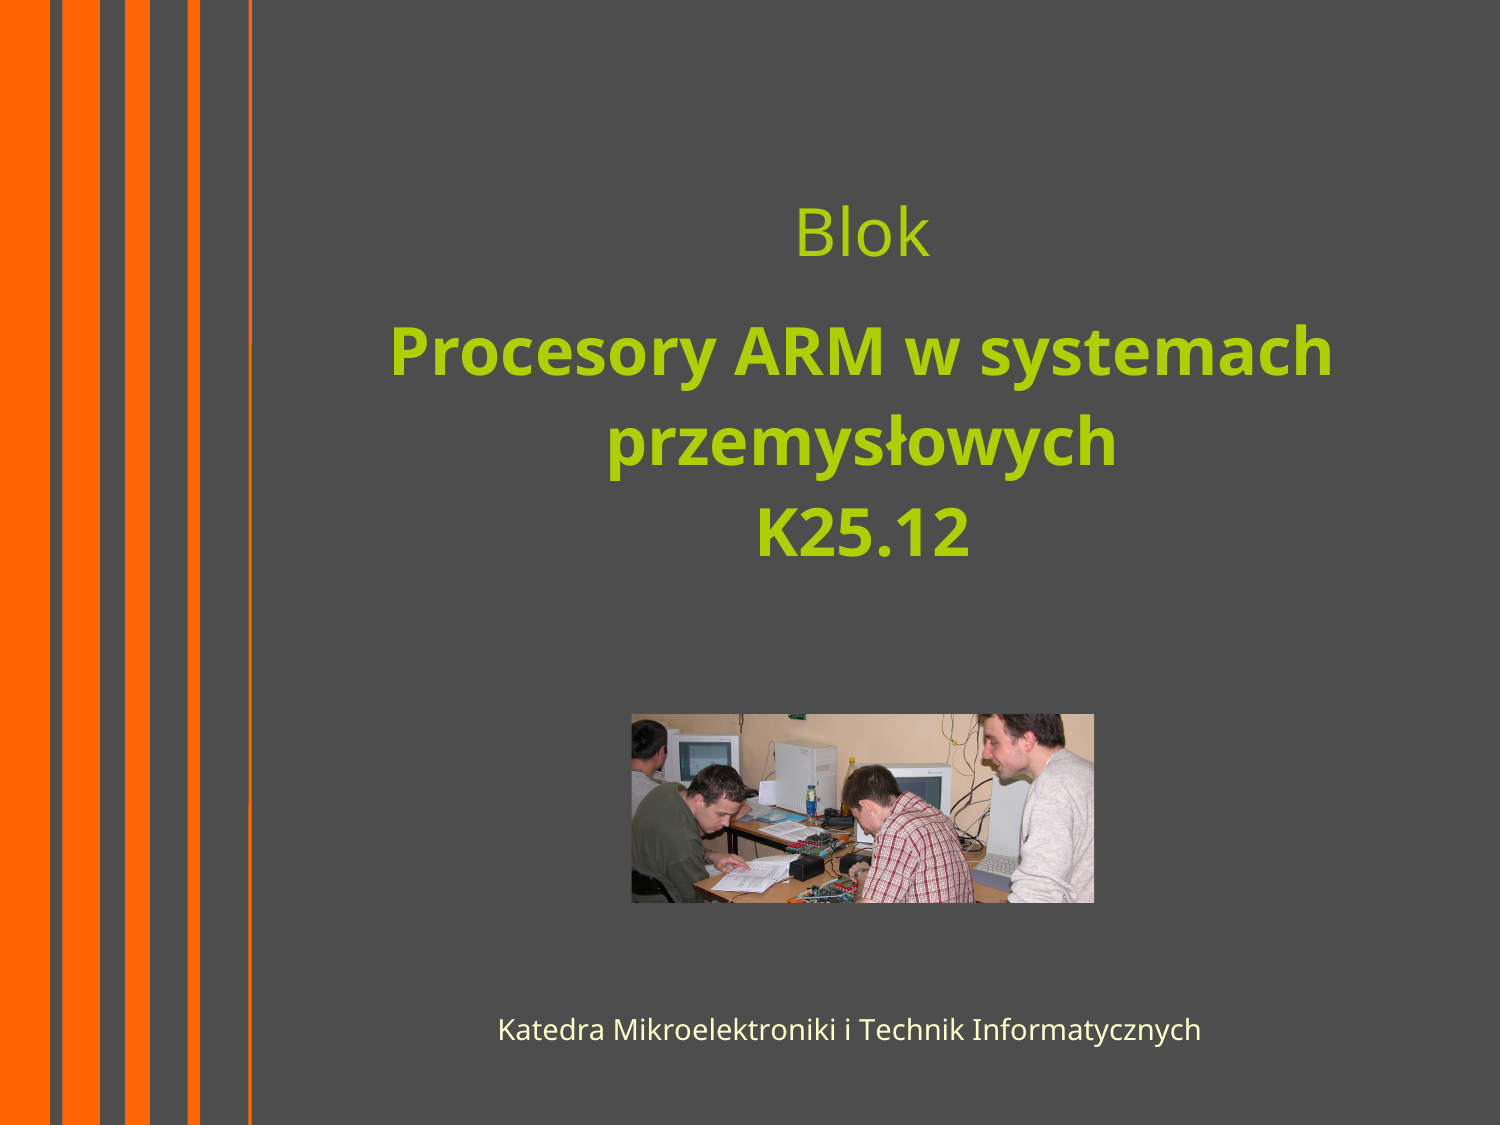

# Blok Procesory ARM w systemach przemysłowych K25.12
Katedra Mikroelektroniki i Technik Informatycznych